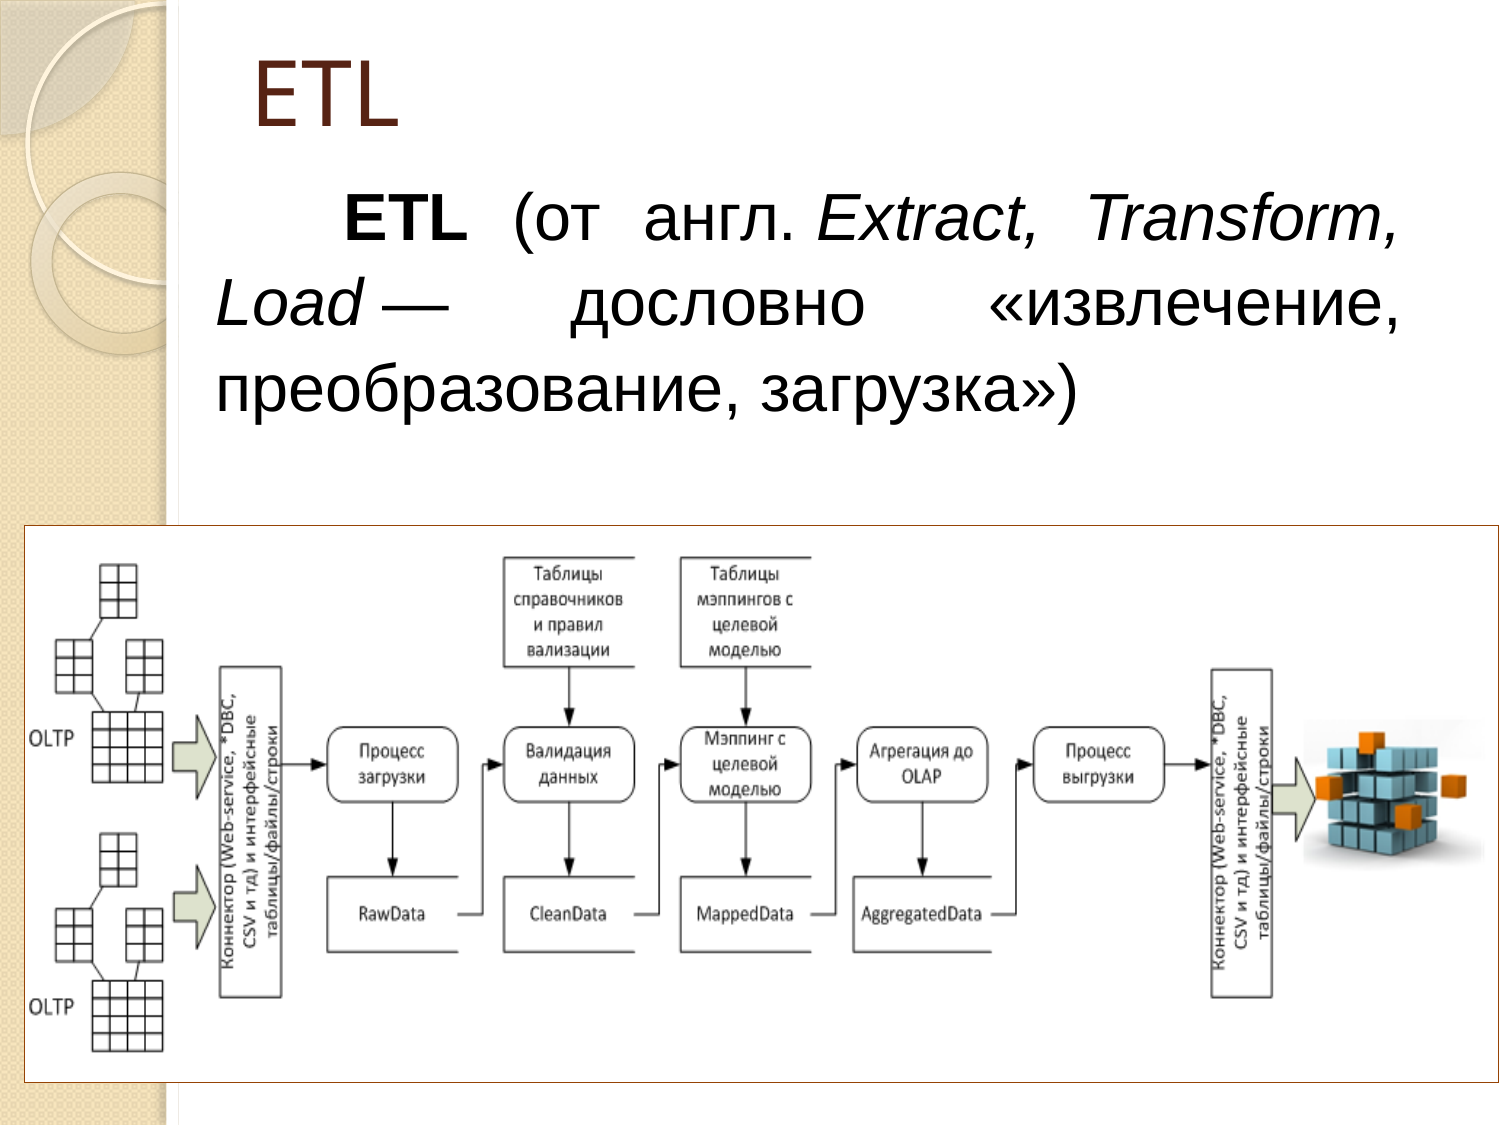

ETL
# ETL (от англ. Extract, Transform, Load — дословно «извлечение, преобразование, загрузка»)